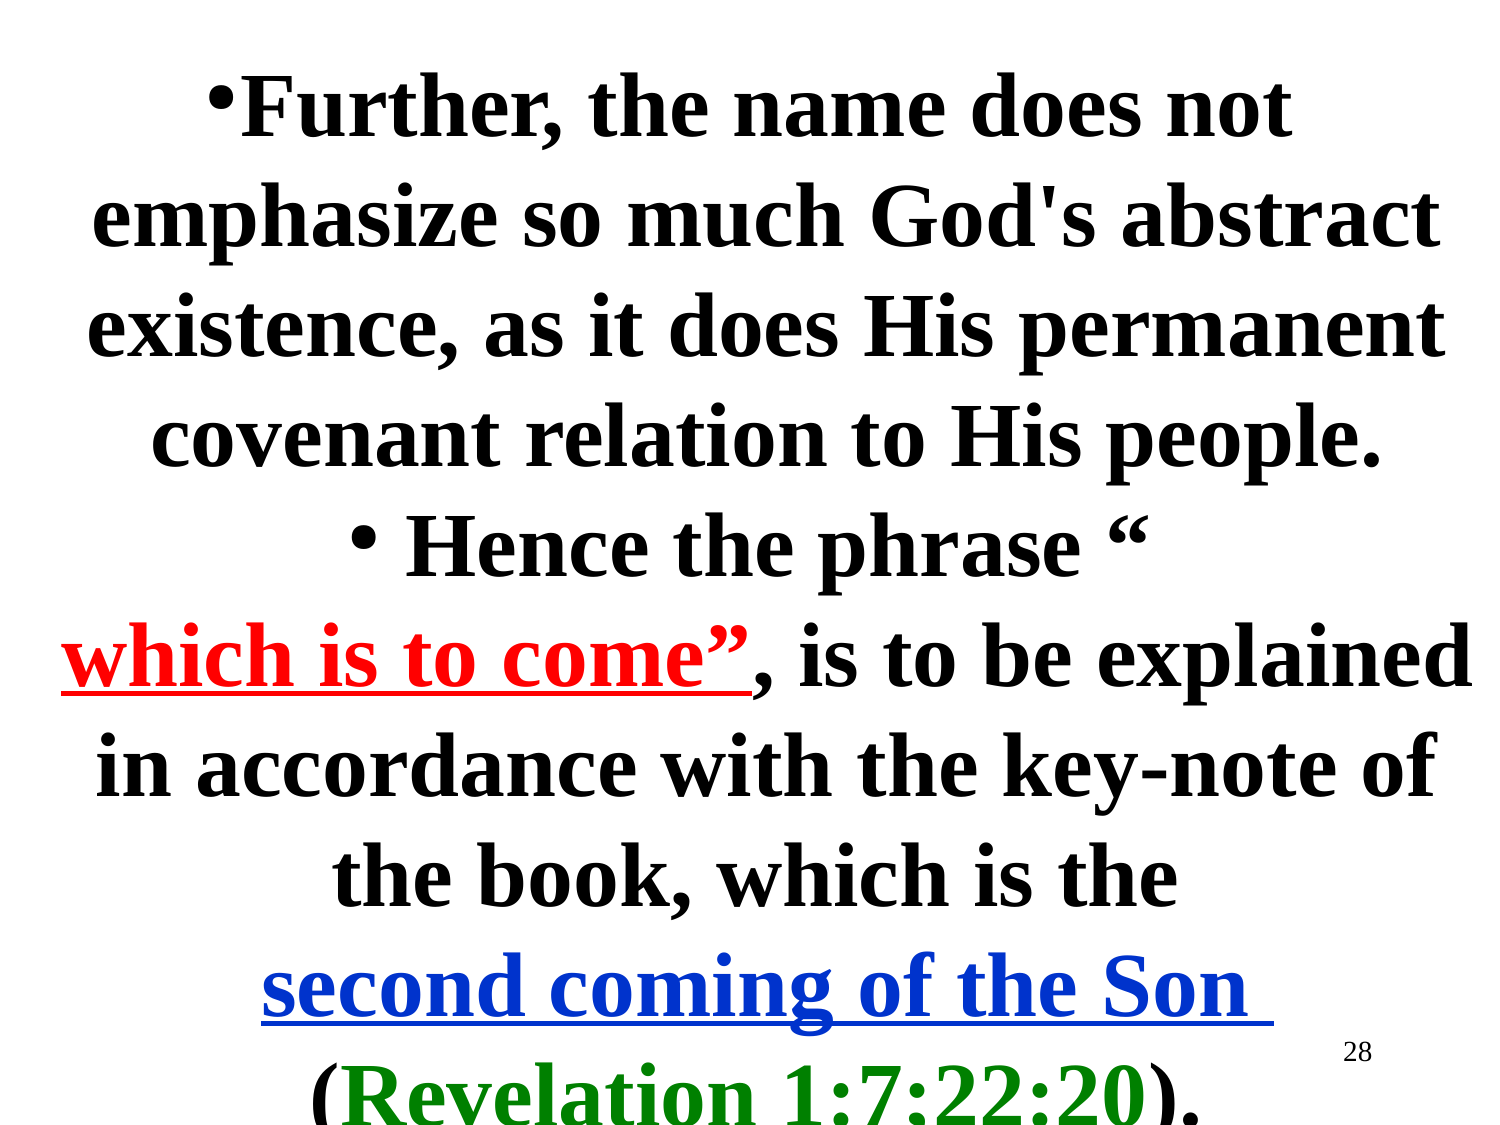

Further, the name does not emphasize so much God's abstract existence, as it does His permanent covenant relation to His people.
 Hence the phrase “
which is to come”, is to be explained in accordance with the key-note of the book, which is the
second coming of the Son
(Revelation 1:7;22:20).